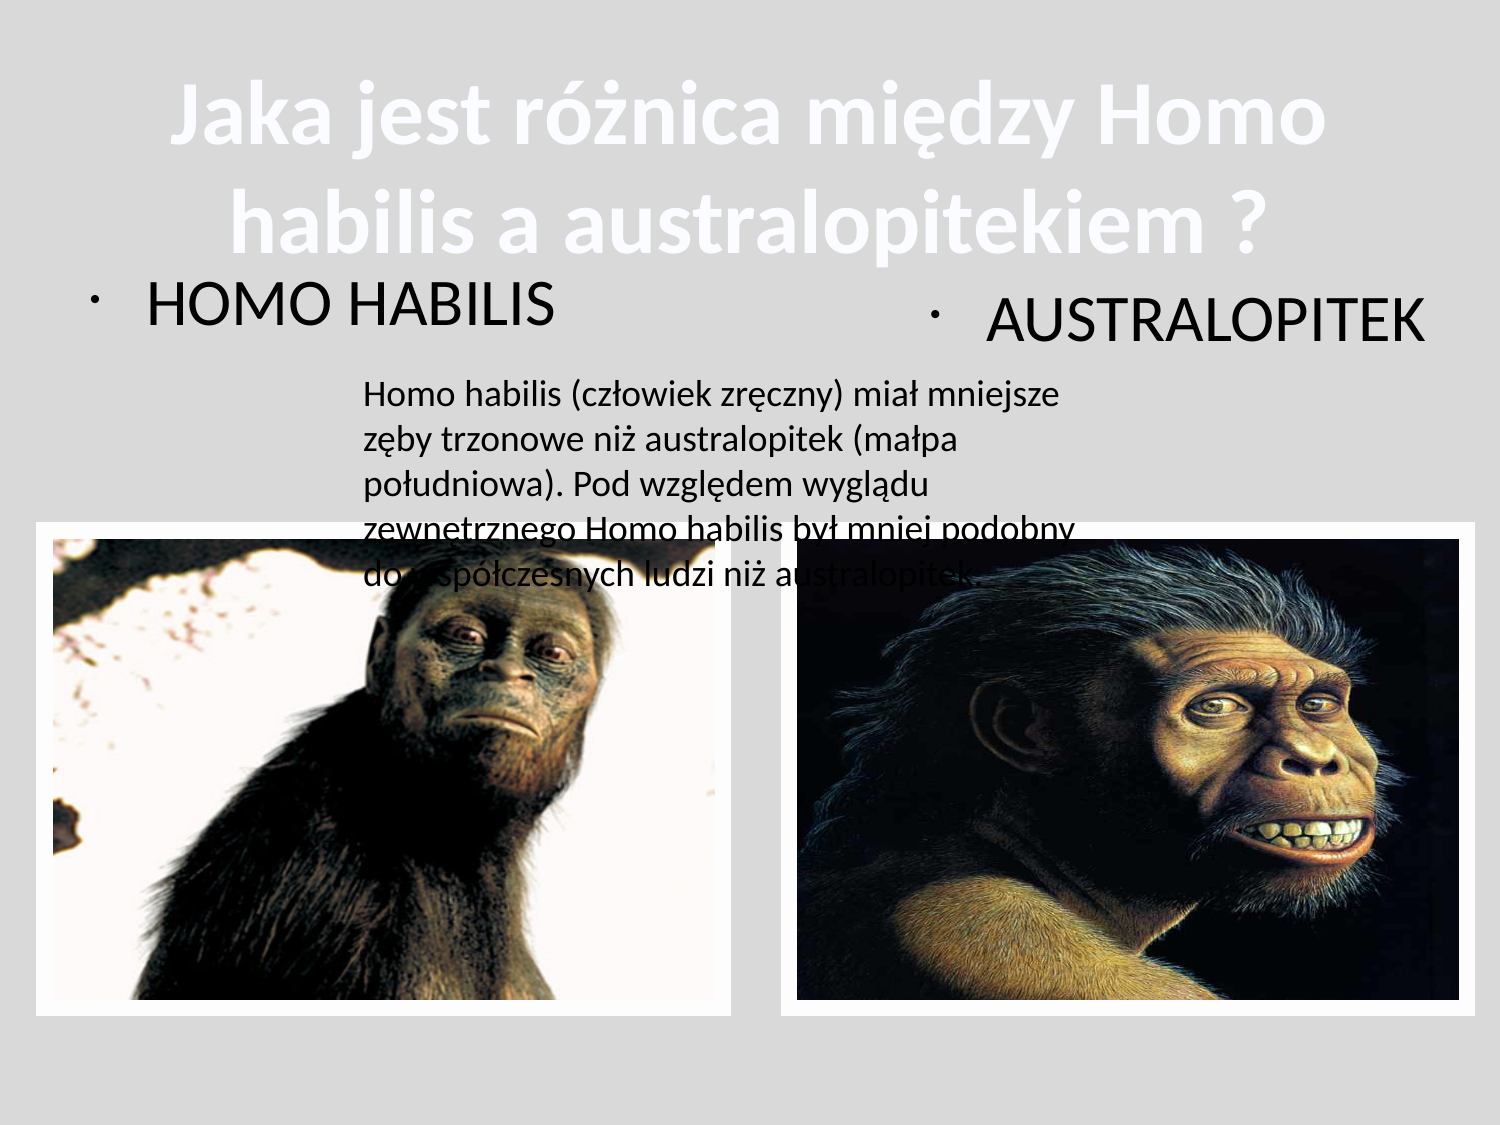

# Jaka jest różnica między Homo habilis a australopitekiem ?
HOMO HABILIS
AUSTRALOPITEK
Homo habilis (człowiek zręczny) miał mniejsze zęby trzonowe niż australopitek (małpa południowa). Pod względem wyglądu zewnętrznego Homo habilis był mniej podobny do współczesnych ludzi niż australopitek.